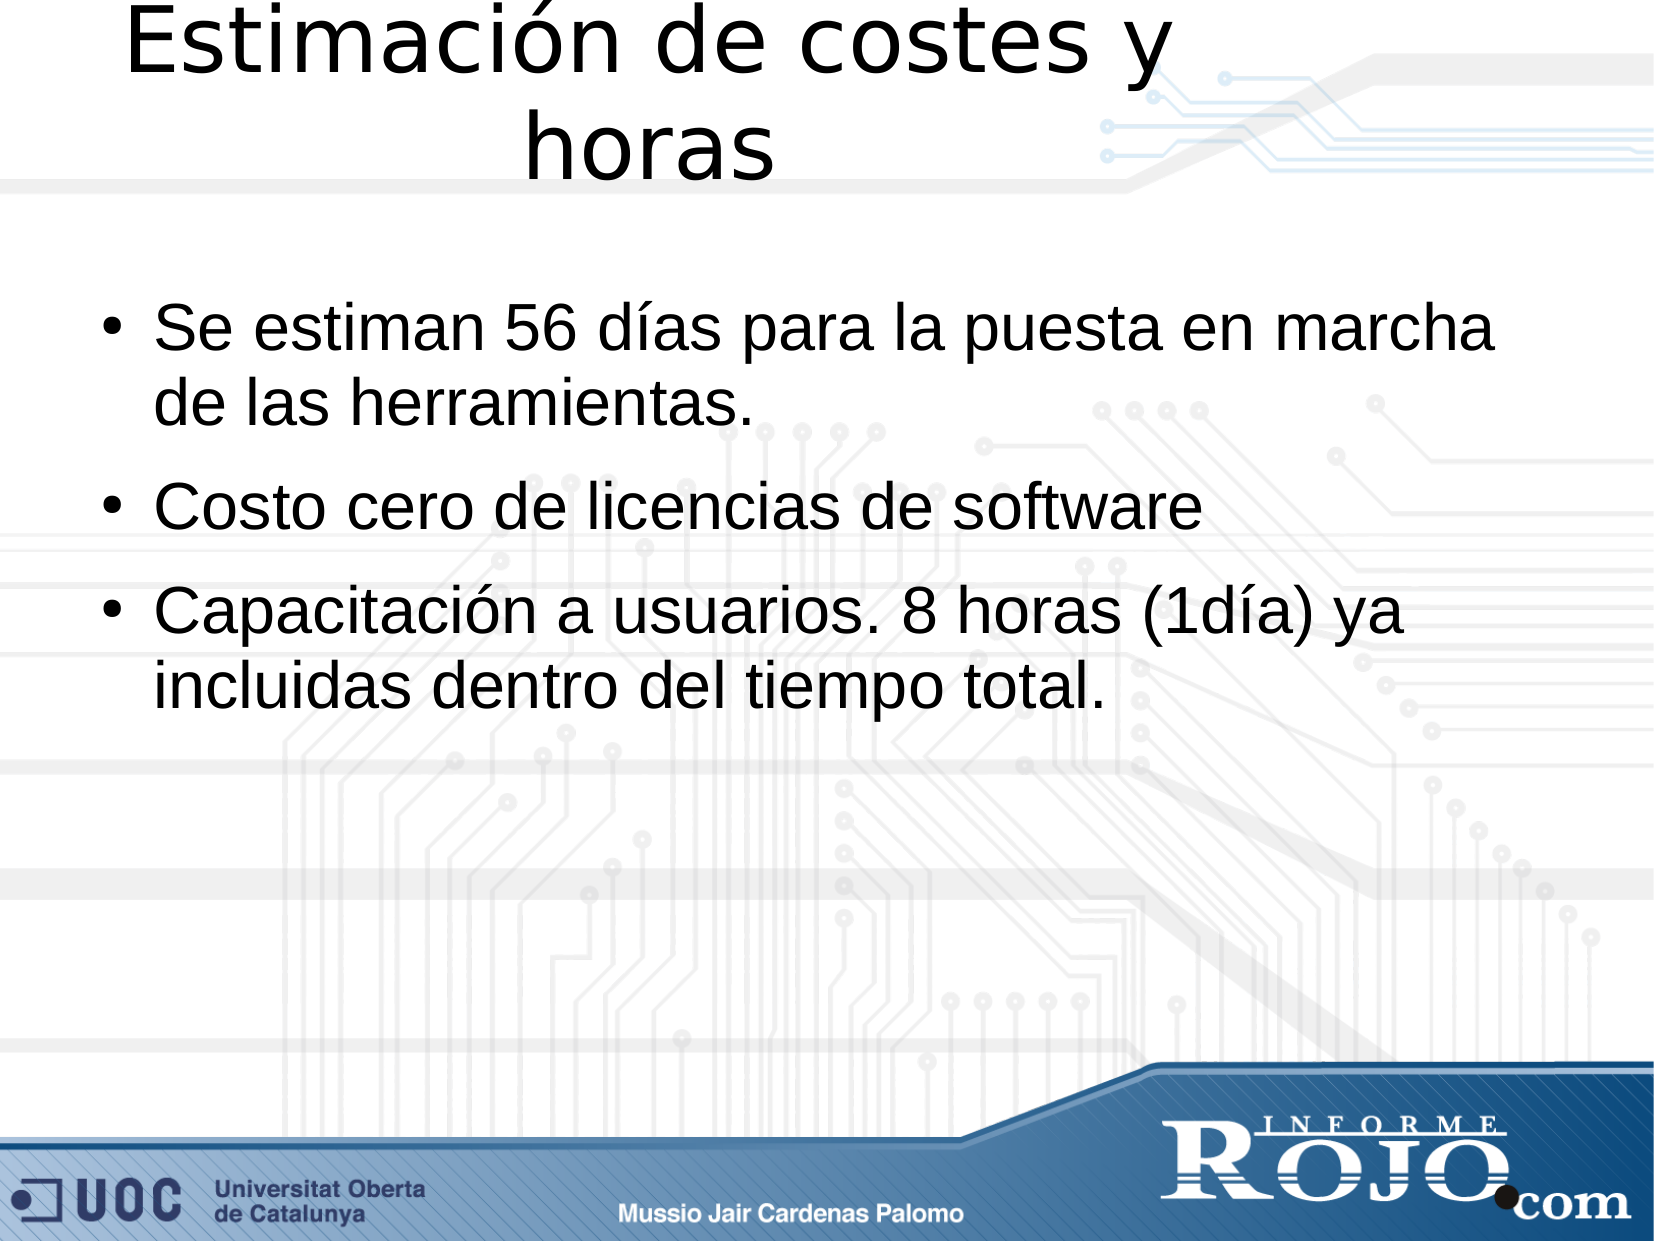

# Estimación de costes y horas
Se estiman 56 días para la puesta en marcha de las herramientas.
Costo cero de licencias de software
Capacitación a usuarios. 8 horas (1día) ya incluidas dentro del tiempo total.